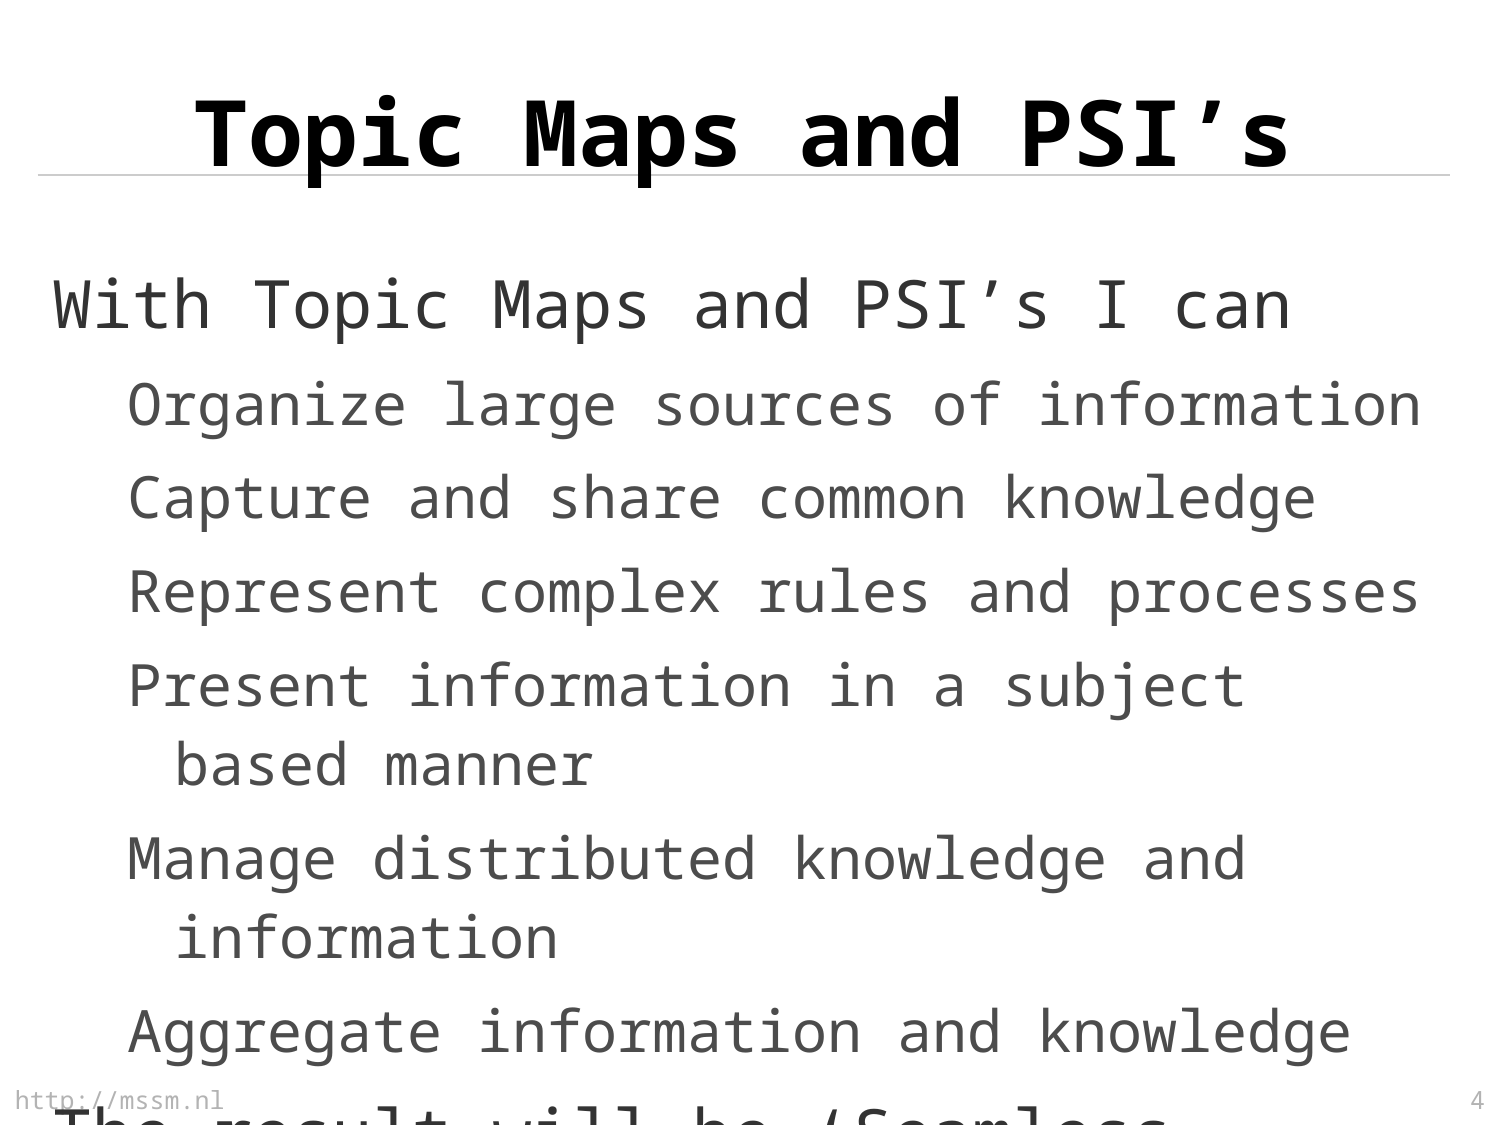

# Topic Maps and PSI’s
With Topic Maps and PSI’s I can
Organize large sources of information
Capture and share common knowledge
Represent complex rules and processes
Present information in a subject based manner
Manage distributed knowledge and information
Aggregate information and knowledge
The result will be ‘Seamless knowledge’
http://mssm.nl
4